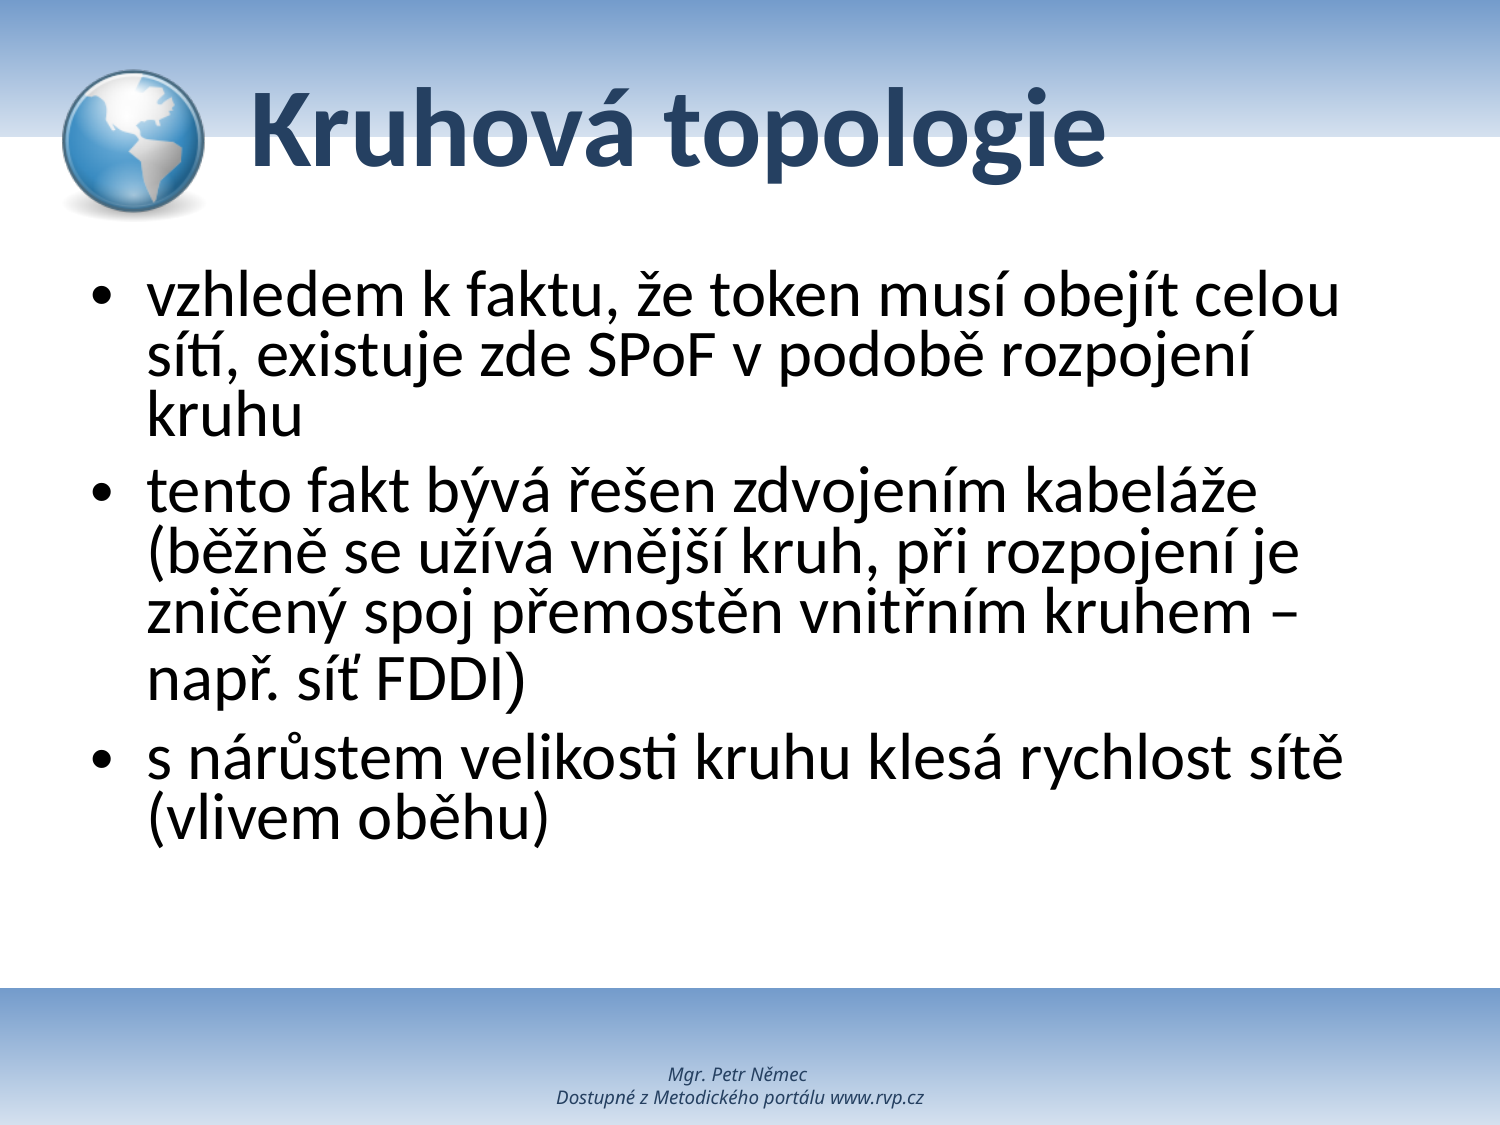

# Kruhová topologie
vzhledem k faktu, že token musí obejít celou sítí, existuje zde SPoF v podobě rozpojení kruhu
tento fakt bývá řešen zdvojením kabeláže (běžně se užívá vnější kruh, při rozpojení je zničený spoj přemostěn vnitřním kruhem – např. síť FDDI)
s nárůstem velikosti kruhu klesá rychlost sítě (vlivem oběhu)